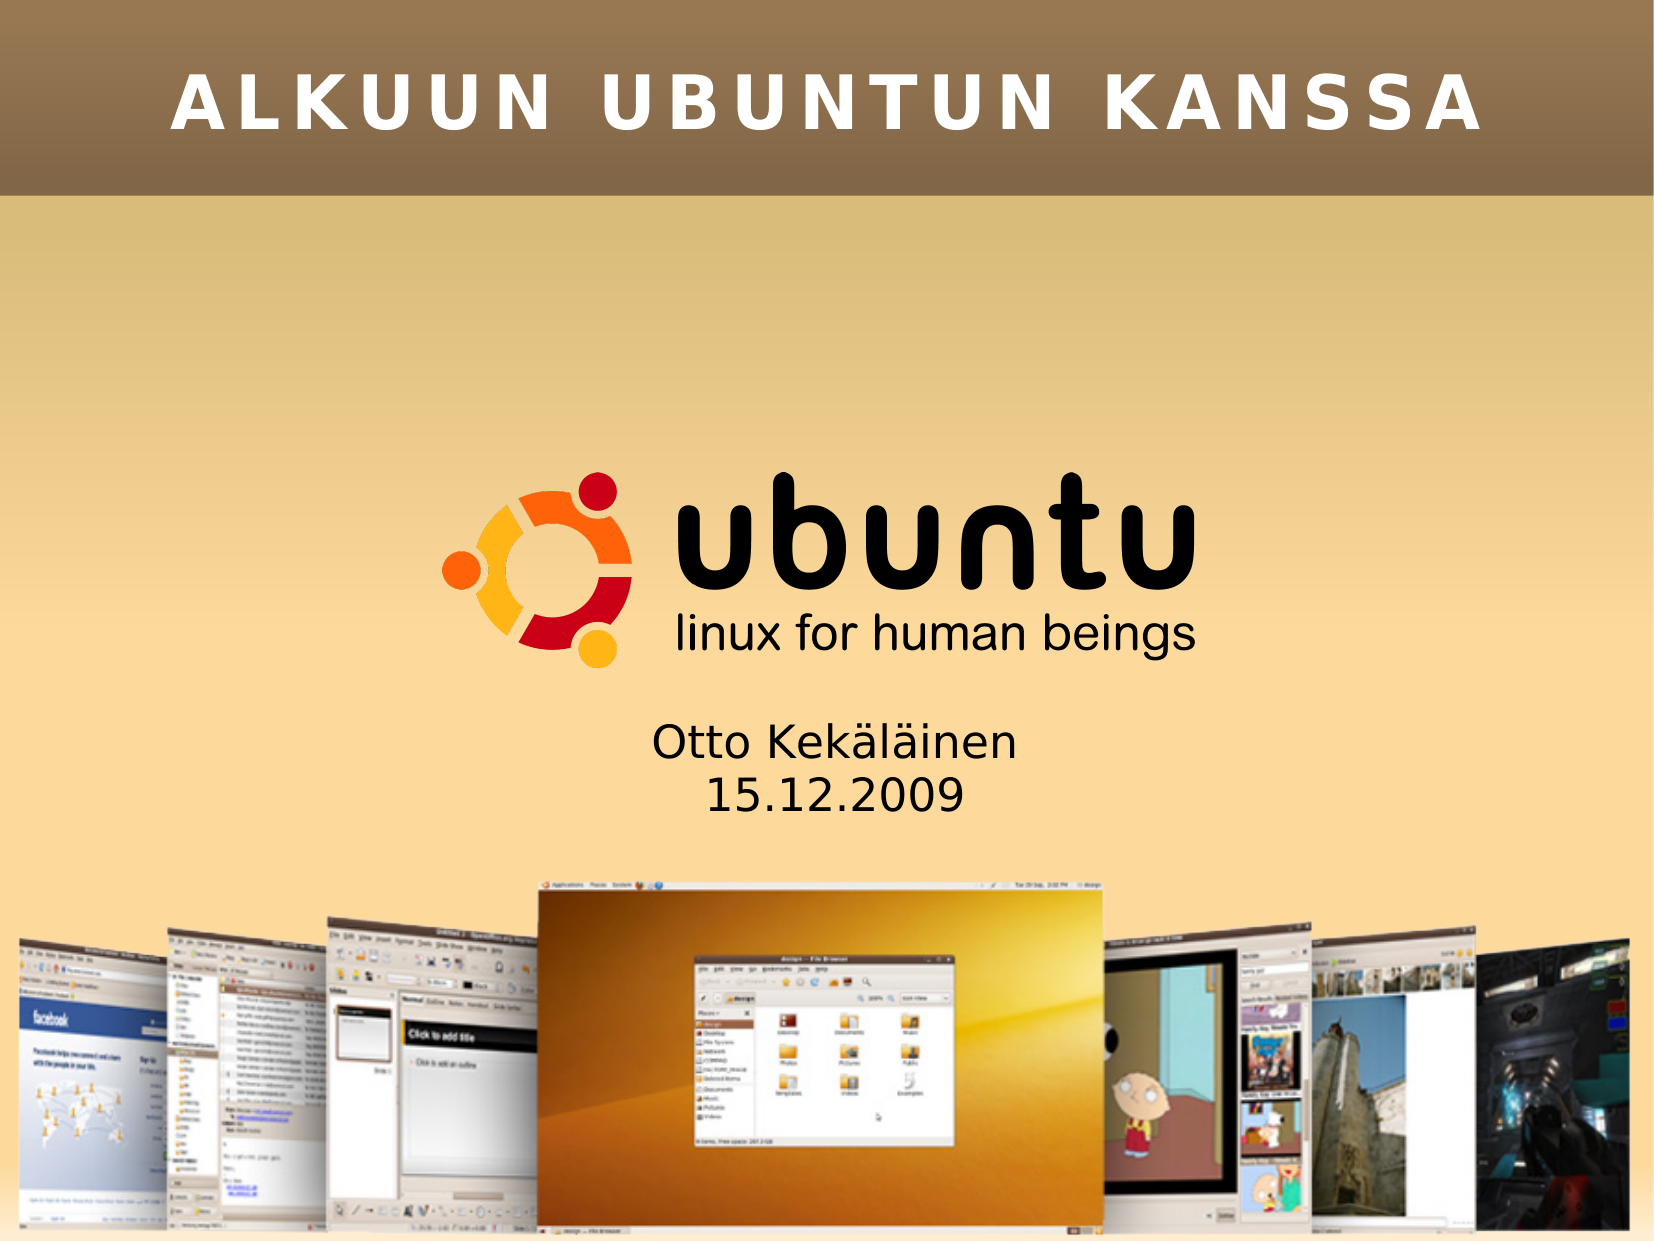

# ALKUUN UBUNTUN KANSSA
Otto Kekäläinen
15.12.2009